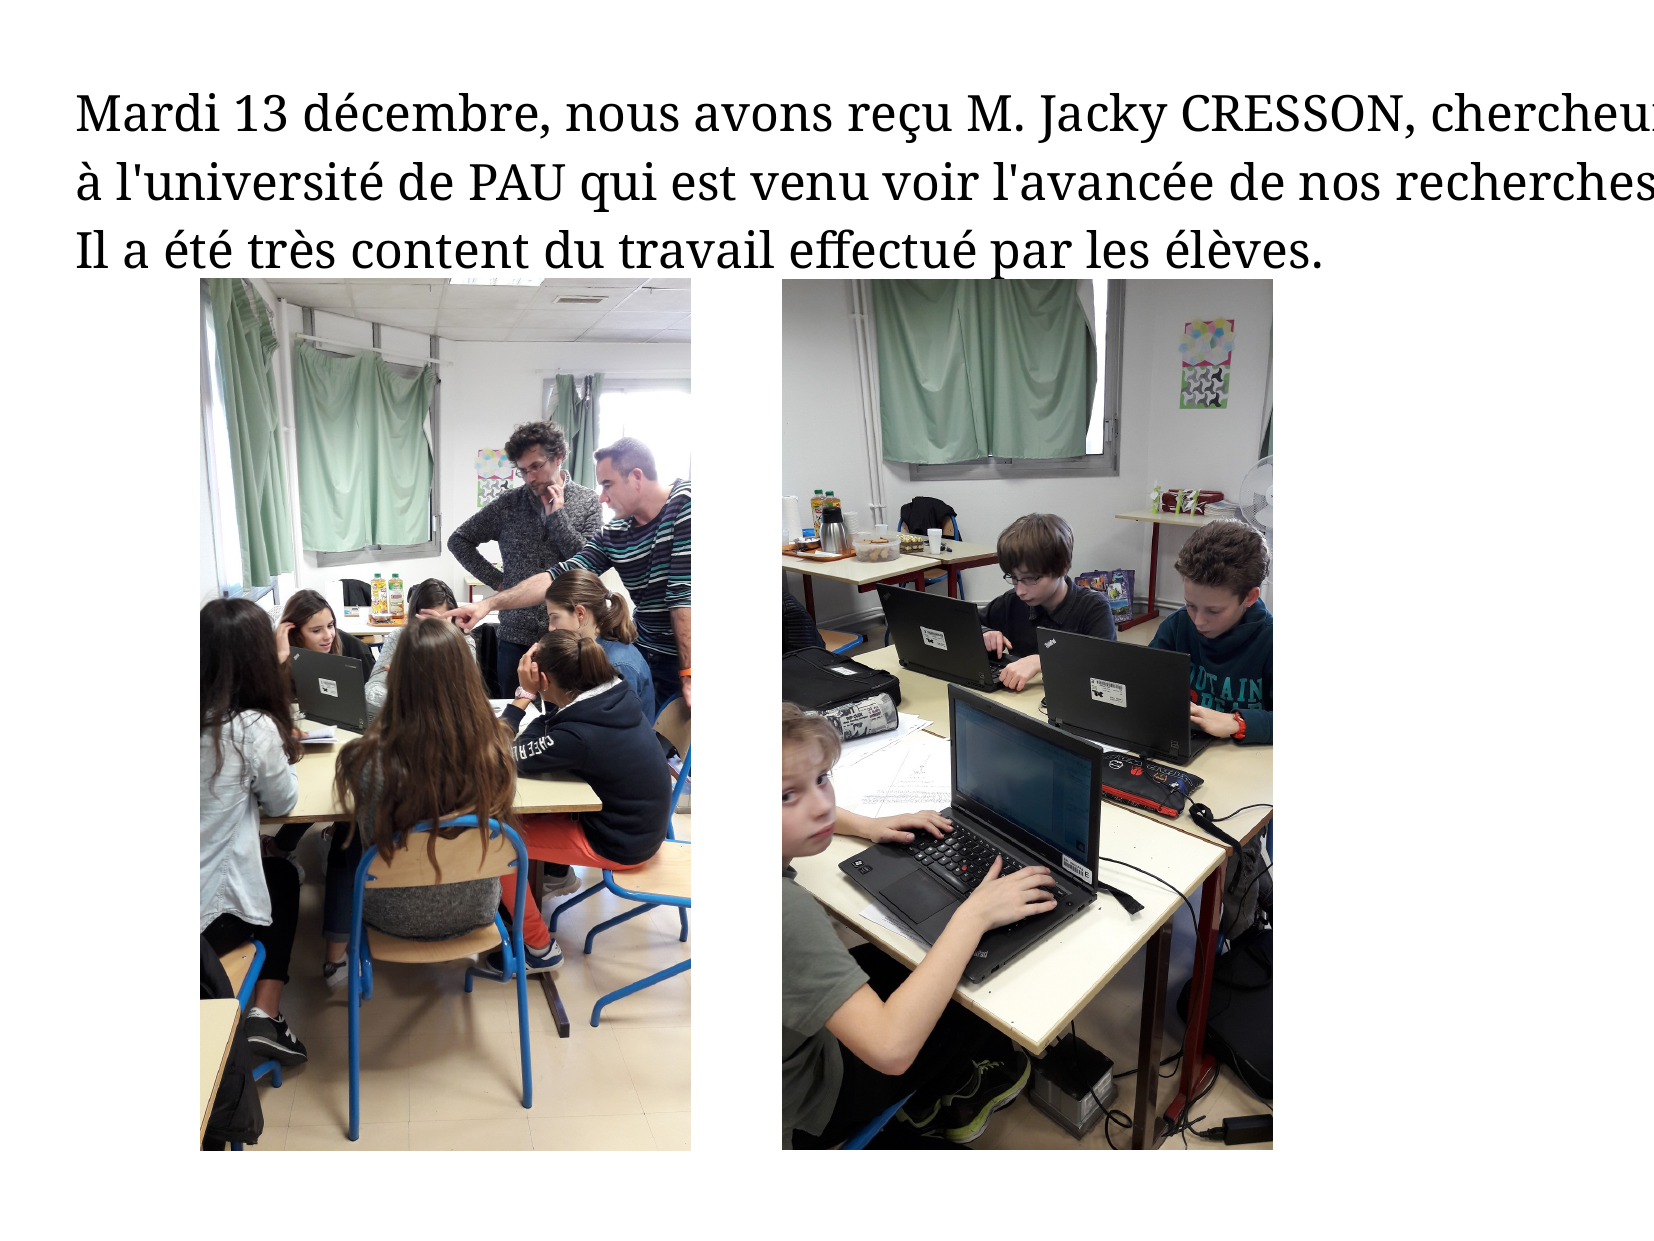

Mardi 13 décembre, nous avons reçu M. Jacky CRESSON, chercheur
à l'université de PAU qui est venu voir l'avancée de nos recherches.
Il a été très content du travail effectué par les élèves.